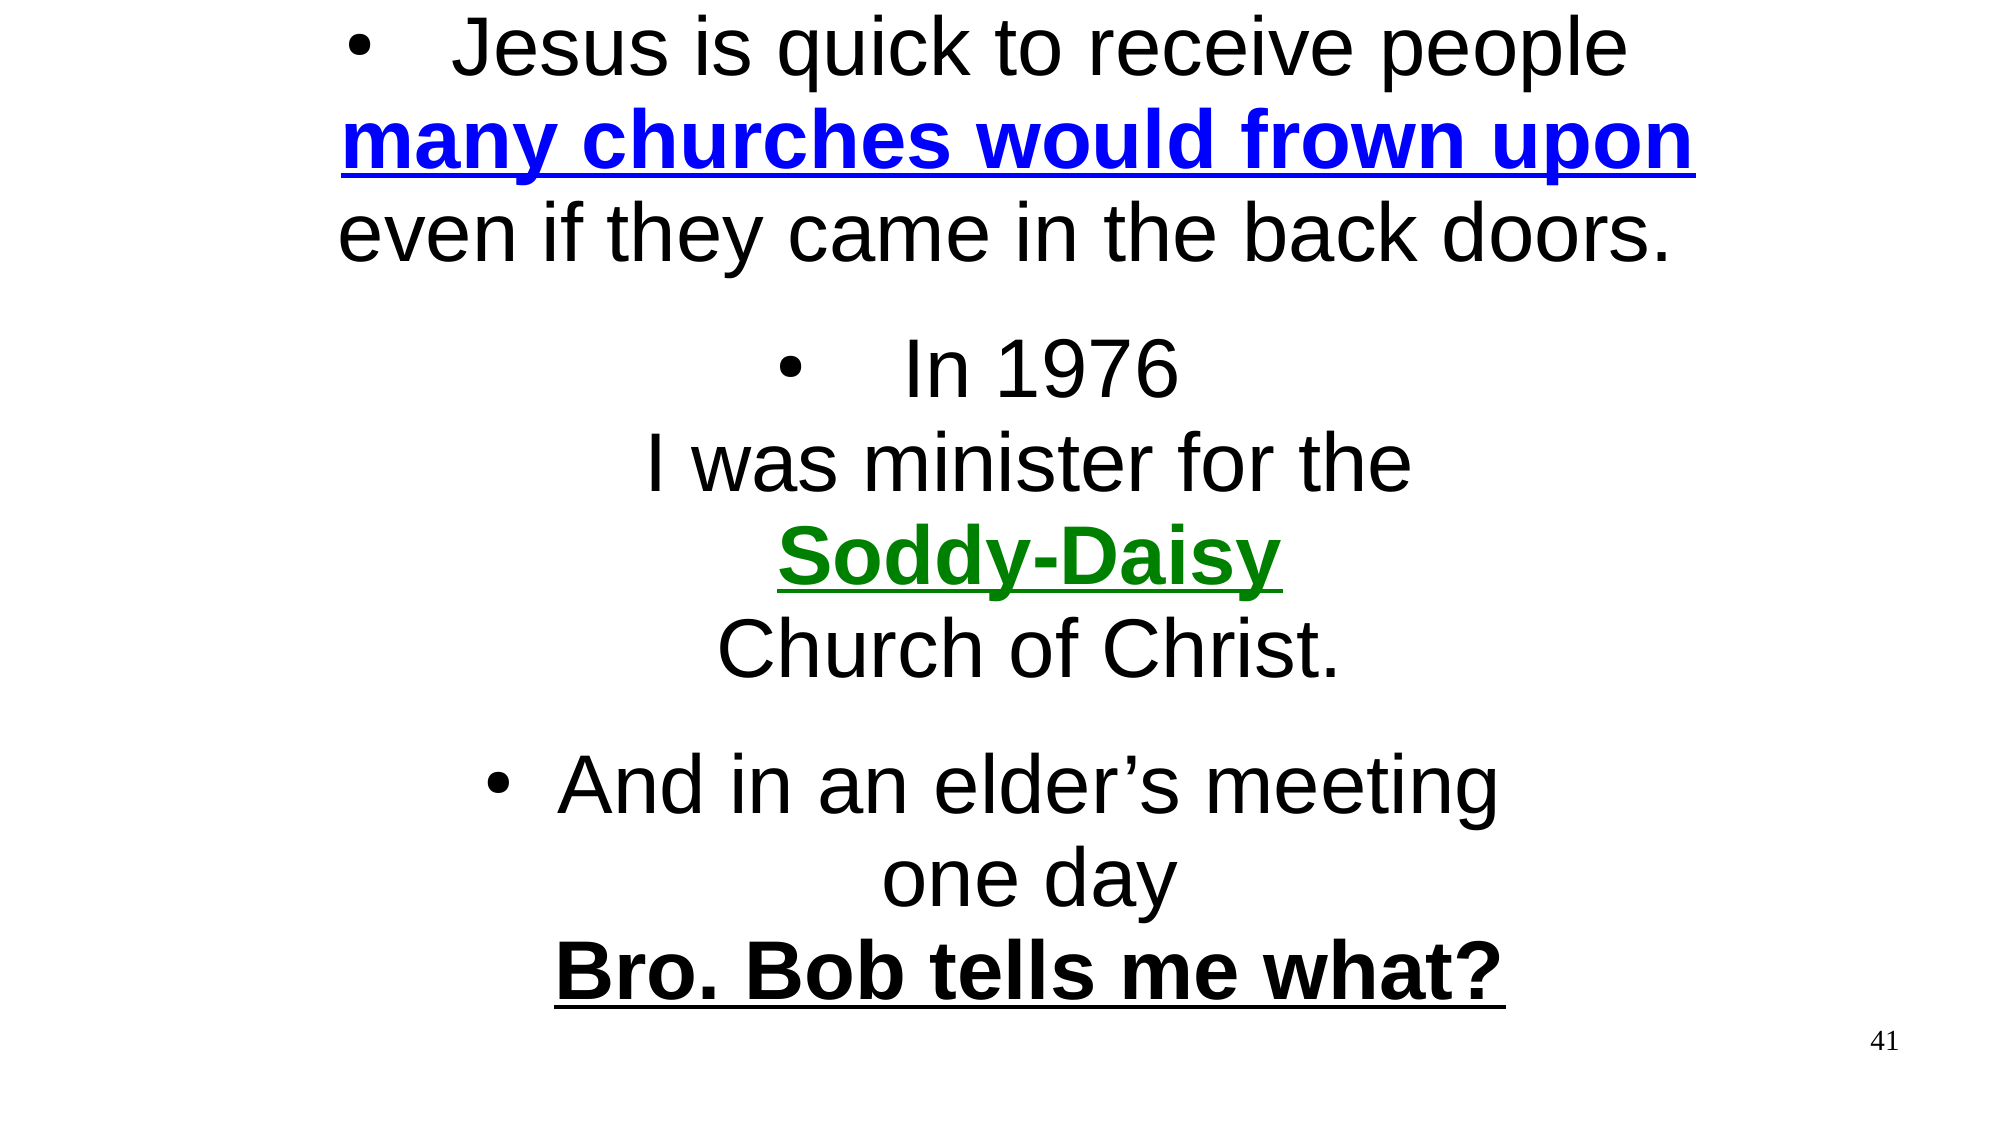

# Jesus is quick to receive people many churches would frown upon even if they came in the back doors.
 In 1976
I was minister for the
Soddy-Daisy
Church of Christ.
And in an elder’s meeting
one day
Bro. Bob tells me what?
41